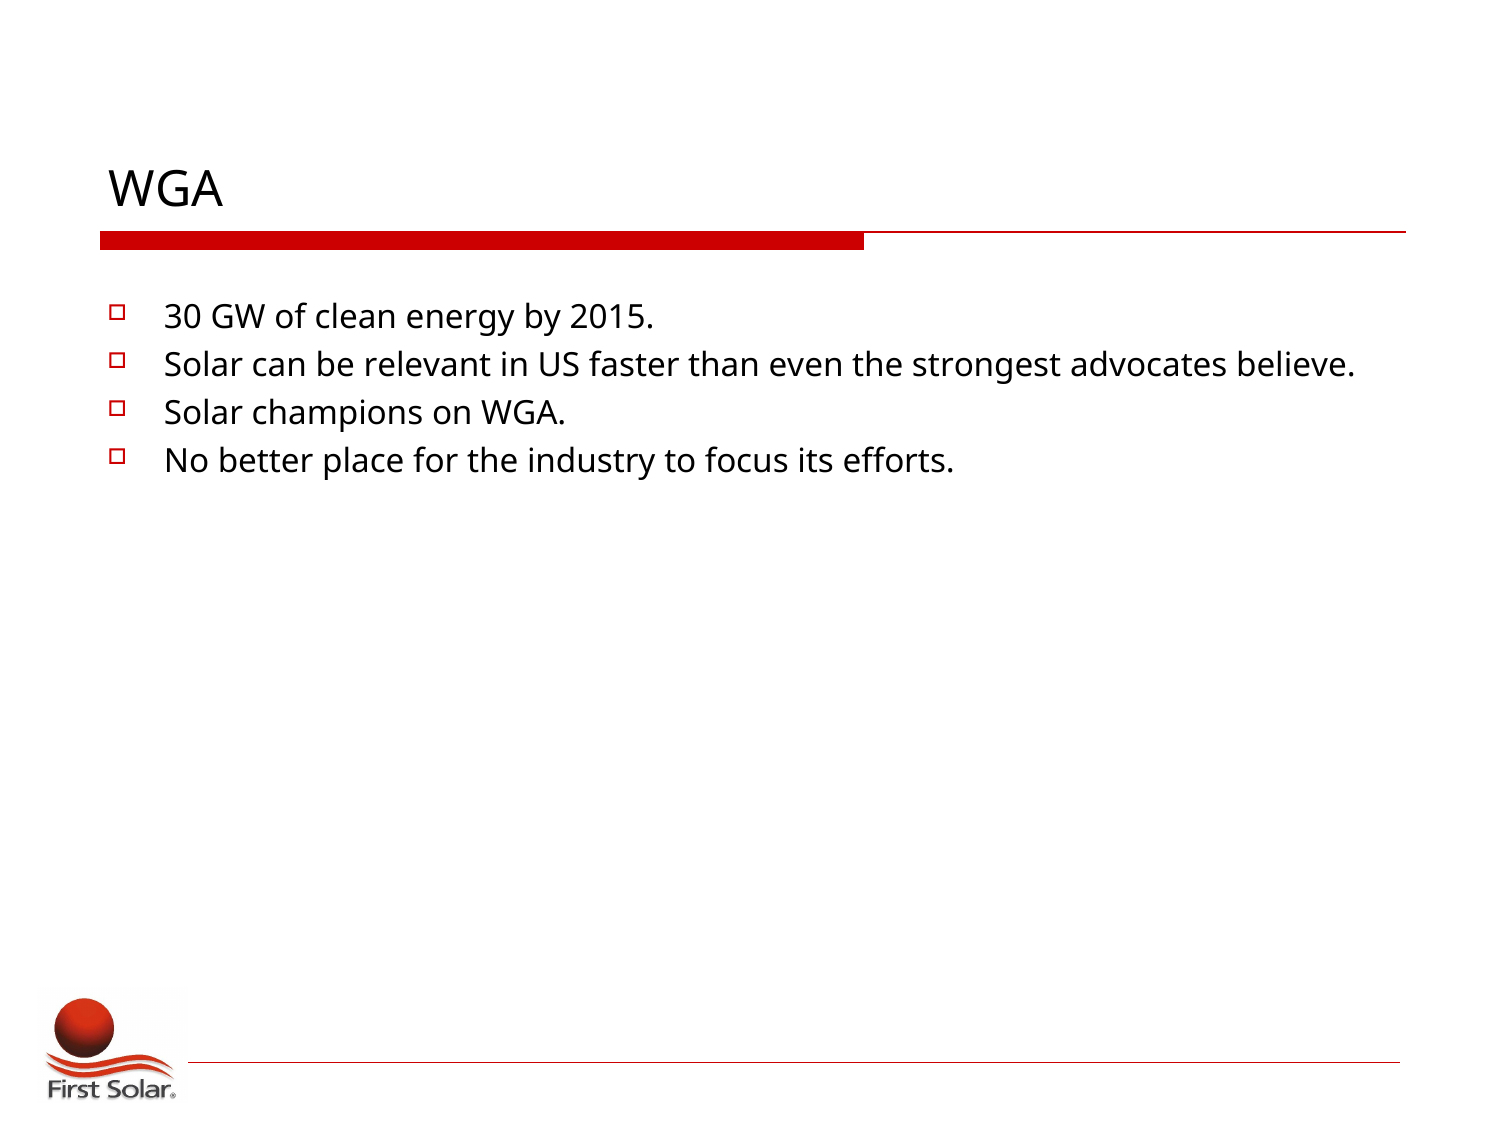

# WGA
30 GW of clean energy by 2015.
Solar can be relevant in US faster than even the strongest advocates believe.
Solar champions on WGA.
No better place for the industry to focus its efforts.